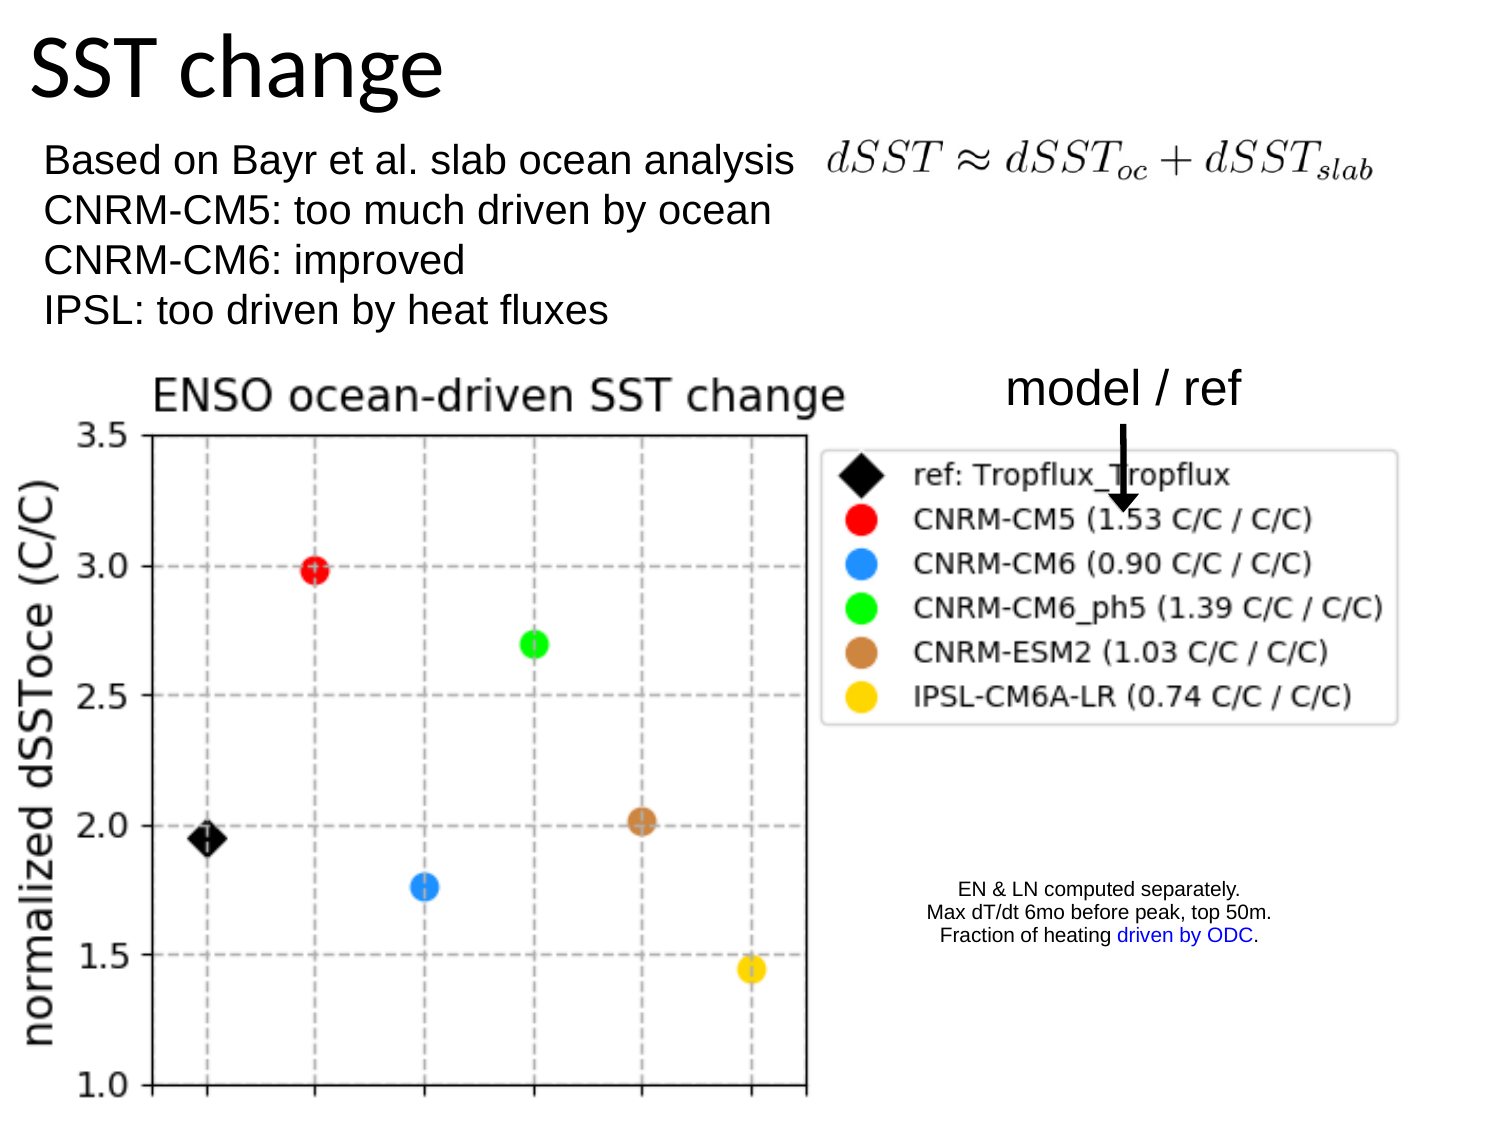

SST change
Based on Bayr et al. slab ocean analysis
CNRM-CM5: too much driven by ocean
CNRM-CM6: improved
IPSL: too driven by heat fluxes
model / ref
EN & LN computed separately.
Max dT/dt 6mo before peak, top 50m.
Fraction of heating driven by ODC.